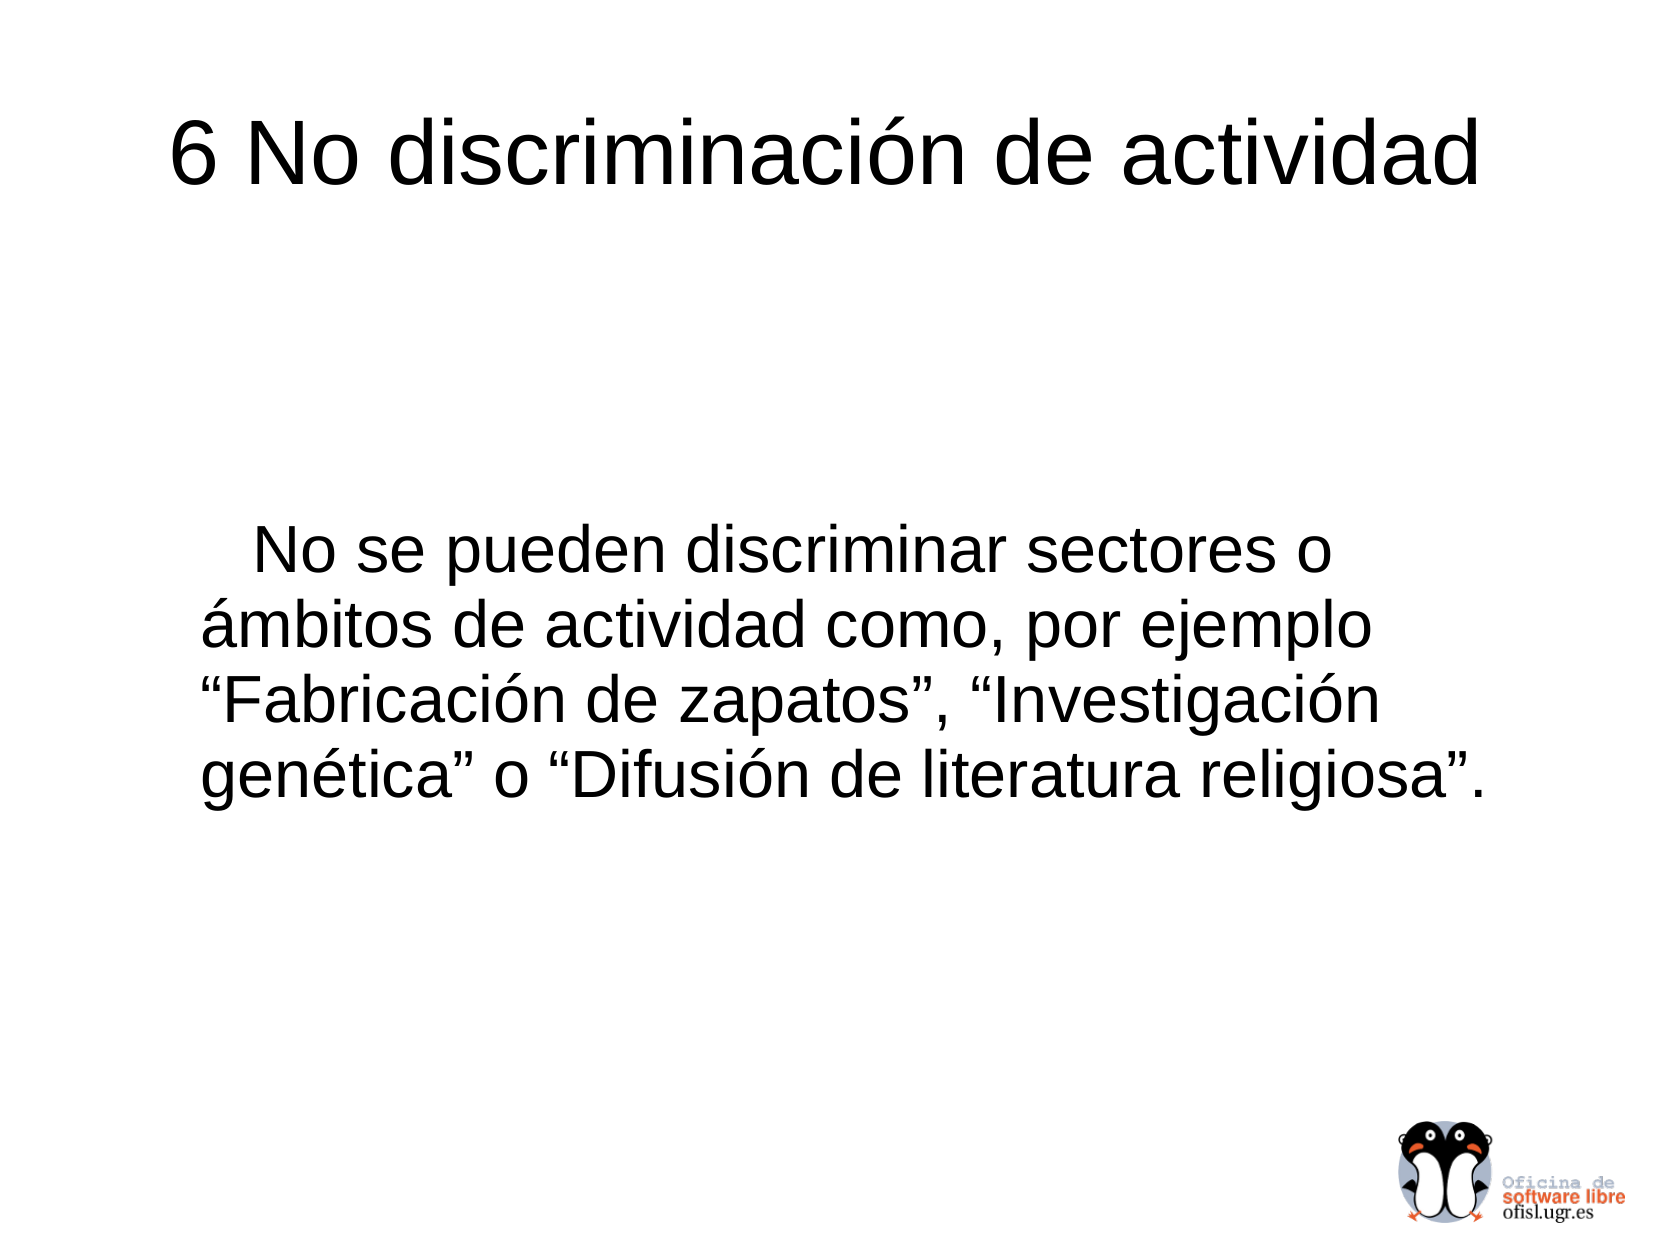

# 6 No discriminación de actividad
No se pueden discriminar sectores o ámbitos de actividad como, por ejemplo “Fabricación de zapatos”, “Investigación genética” o “Difusión de literatura religiosa”.